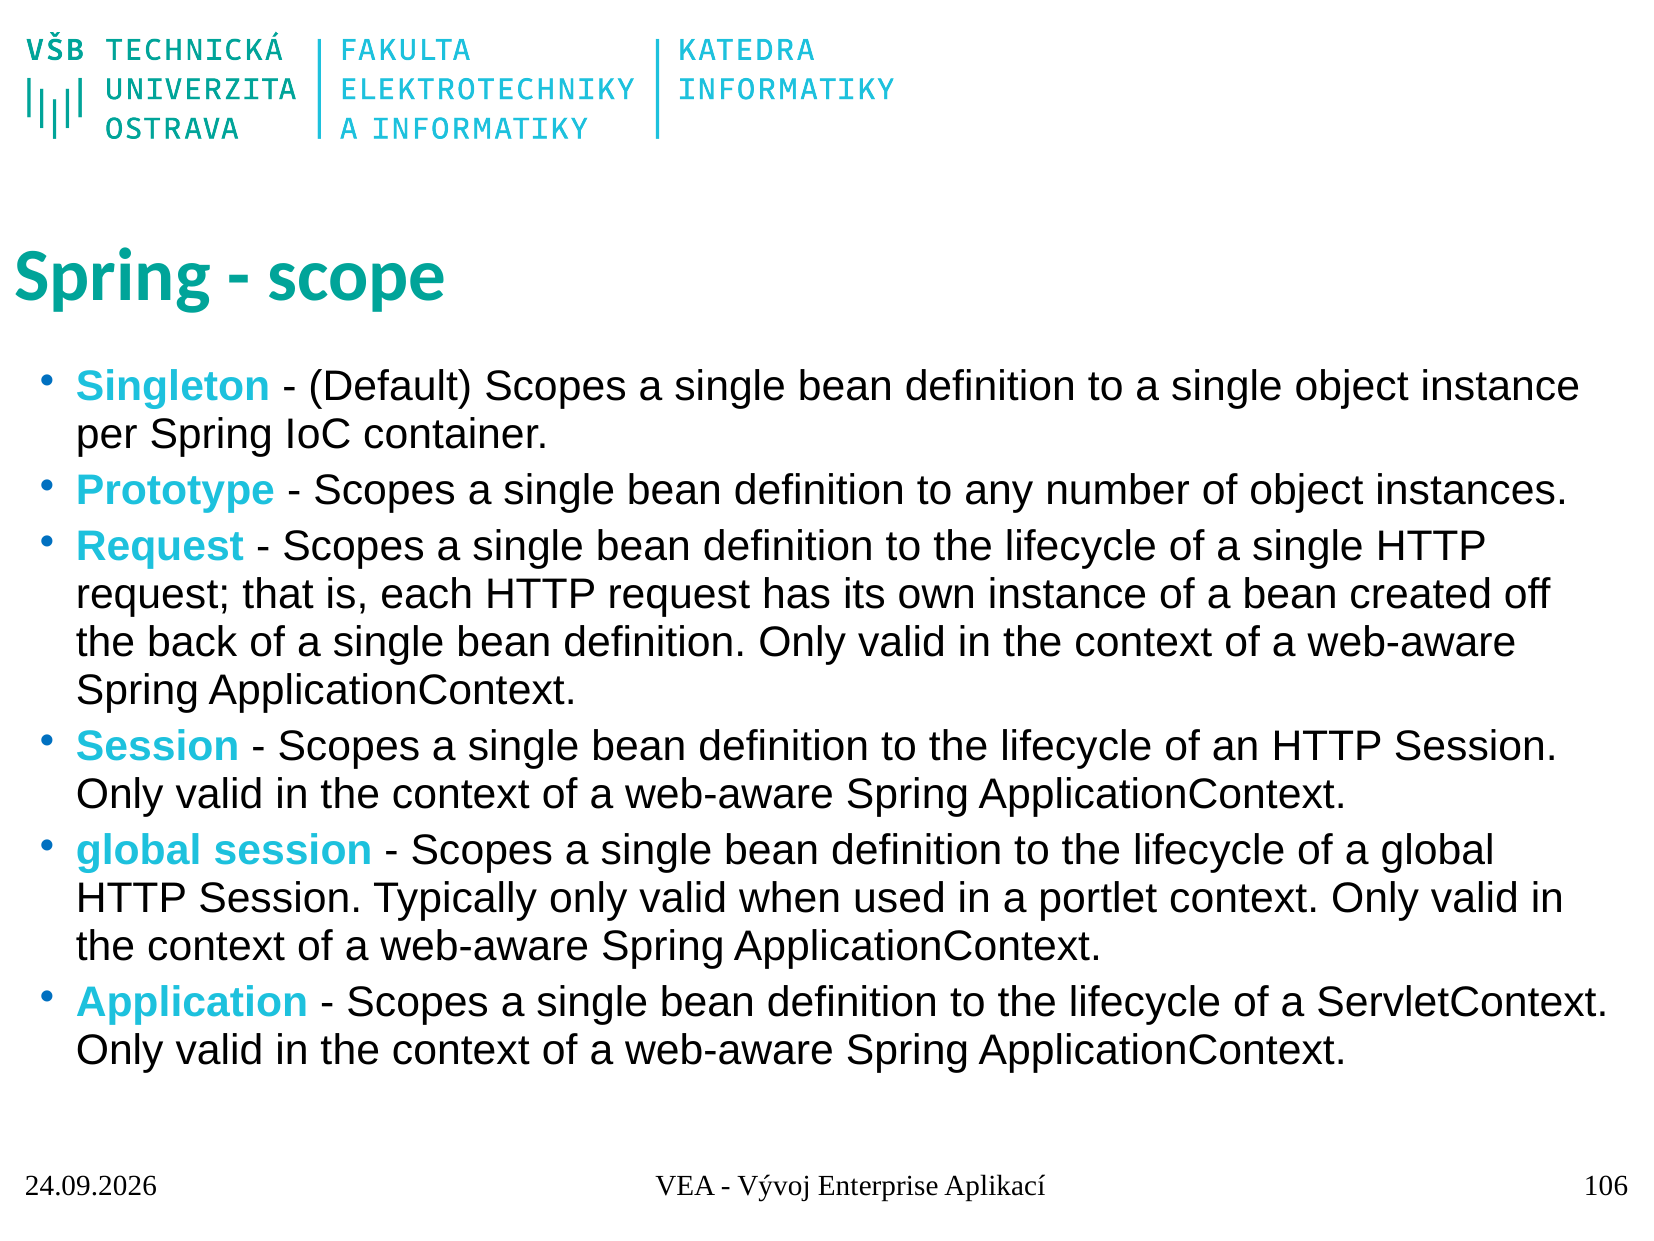

Spring - scope
# Singleton - (Default) Scopes a single bean definition to a single object instance per Spring IoC container.
Prototype - Scopes a single bean definition to any number of object instances.
Request - Scopes a single bean definition to the lifecycle of a single HTTP request; that is, each HTTP request has its own instance of a bean created off the back of a single bean definition. Only valid in the context of a web-aware Spring ApplicationContext.
Session - Scopes a single bean definition to the lifecycle of an HTTP Session. Only valid in the context of a web-aware Spring ApplicationContext.
global session - Scopes a single bean definition to the lifecycle of a global HTTP Session. Typically only valid when used in a portlet context. Only valid in the context of a web-aware Spring ApplicationContext.
Application - Scopes a single bean definition to the lifecycle of a ServletContext. Only valid in the context of a web-aware Spring ApplicationContext.
VEA - Vývoj Enterprise Aplikací
106